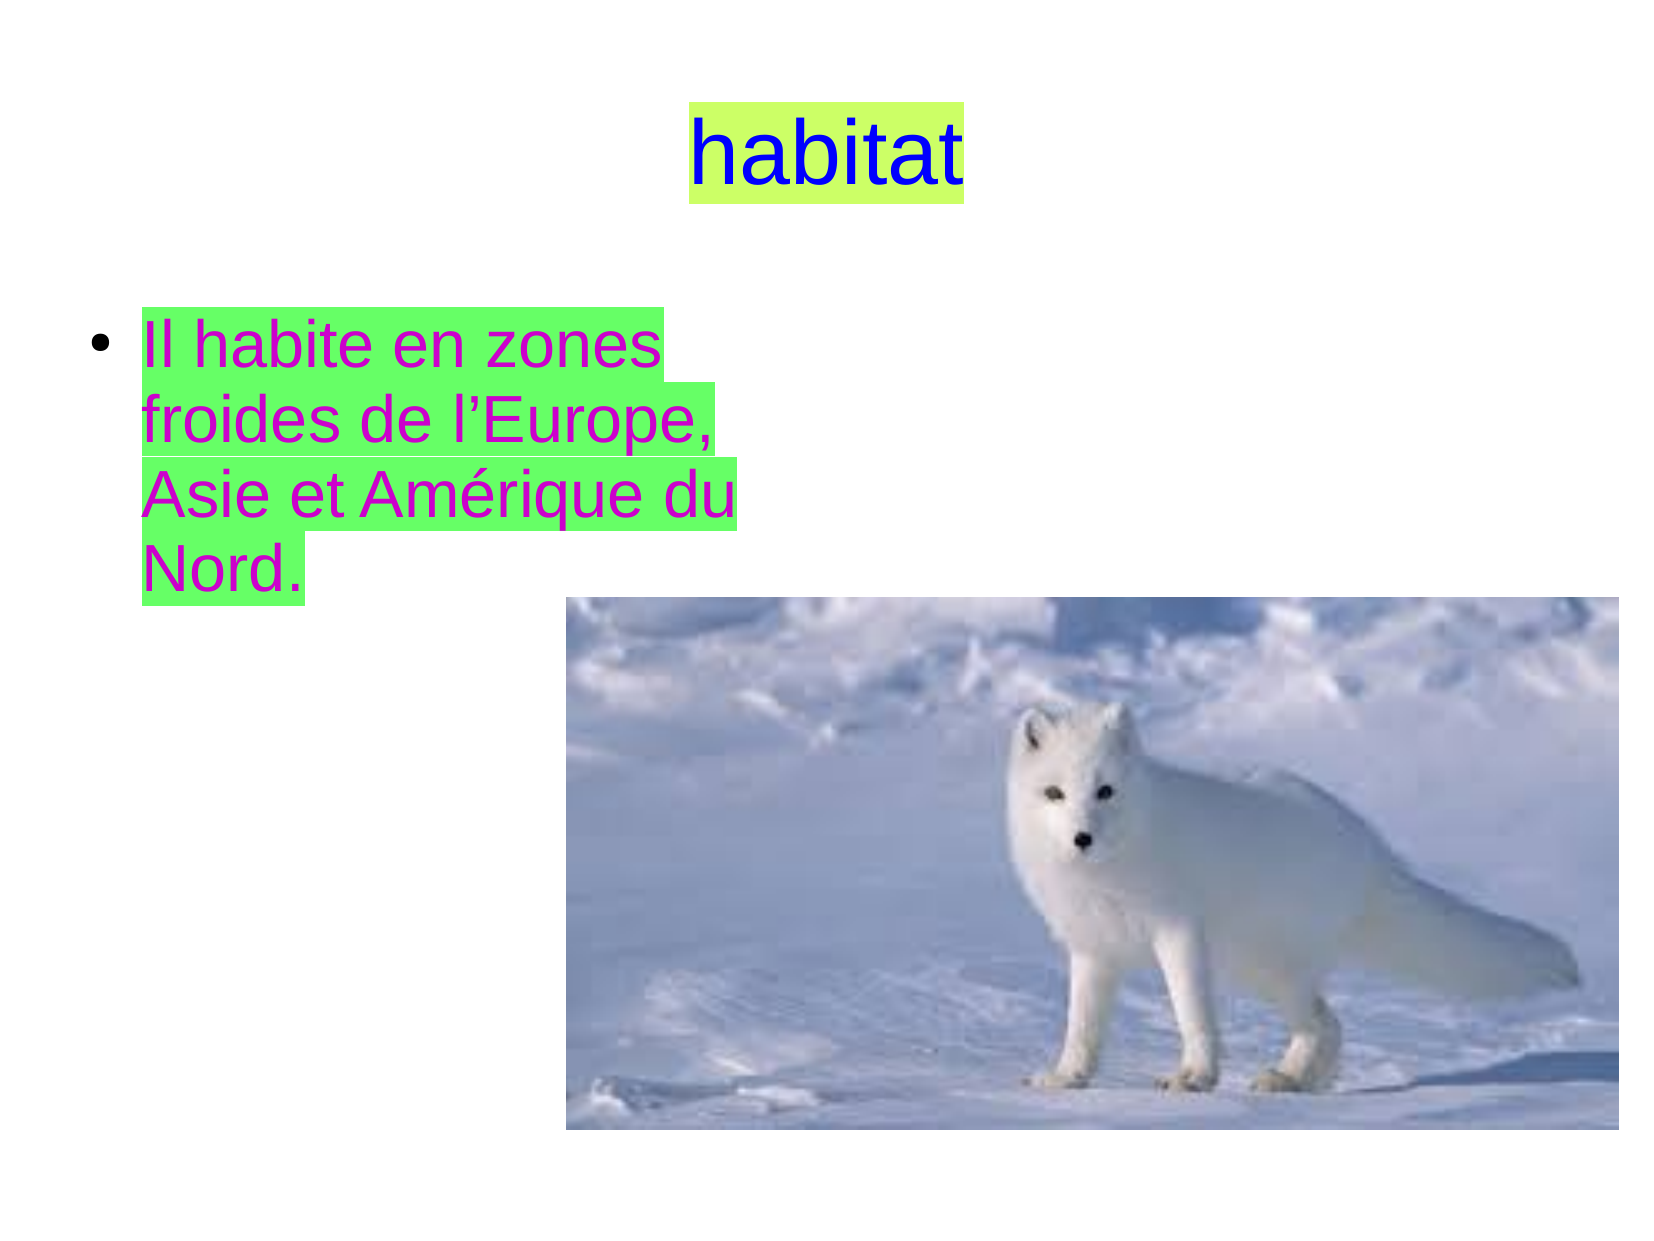

# habitat
Il habite en zones froides de l’Europe, Asie et Amérique du Nord.